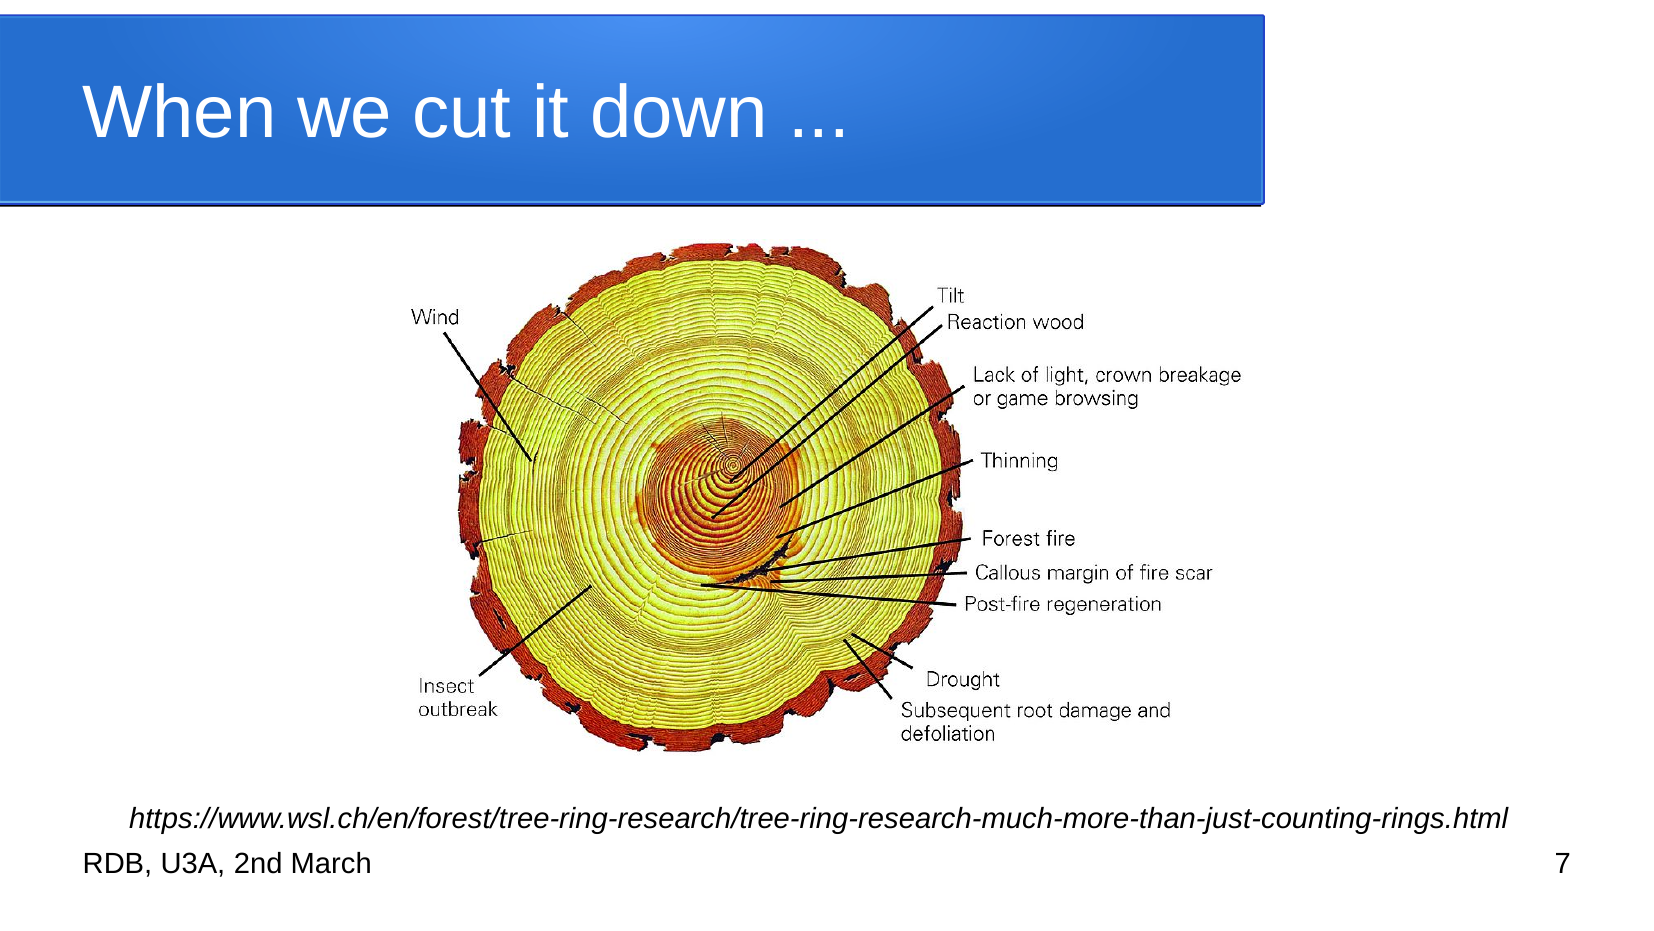

# When we cut it down ...
https://www.wsl.ch/en/forest/tree-ring-research/tree-ring-research-much-more-than-just-counting-rings.html
RDB, U3A, 2nd March
7